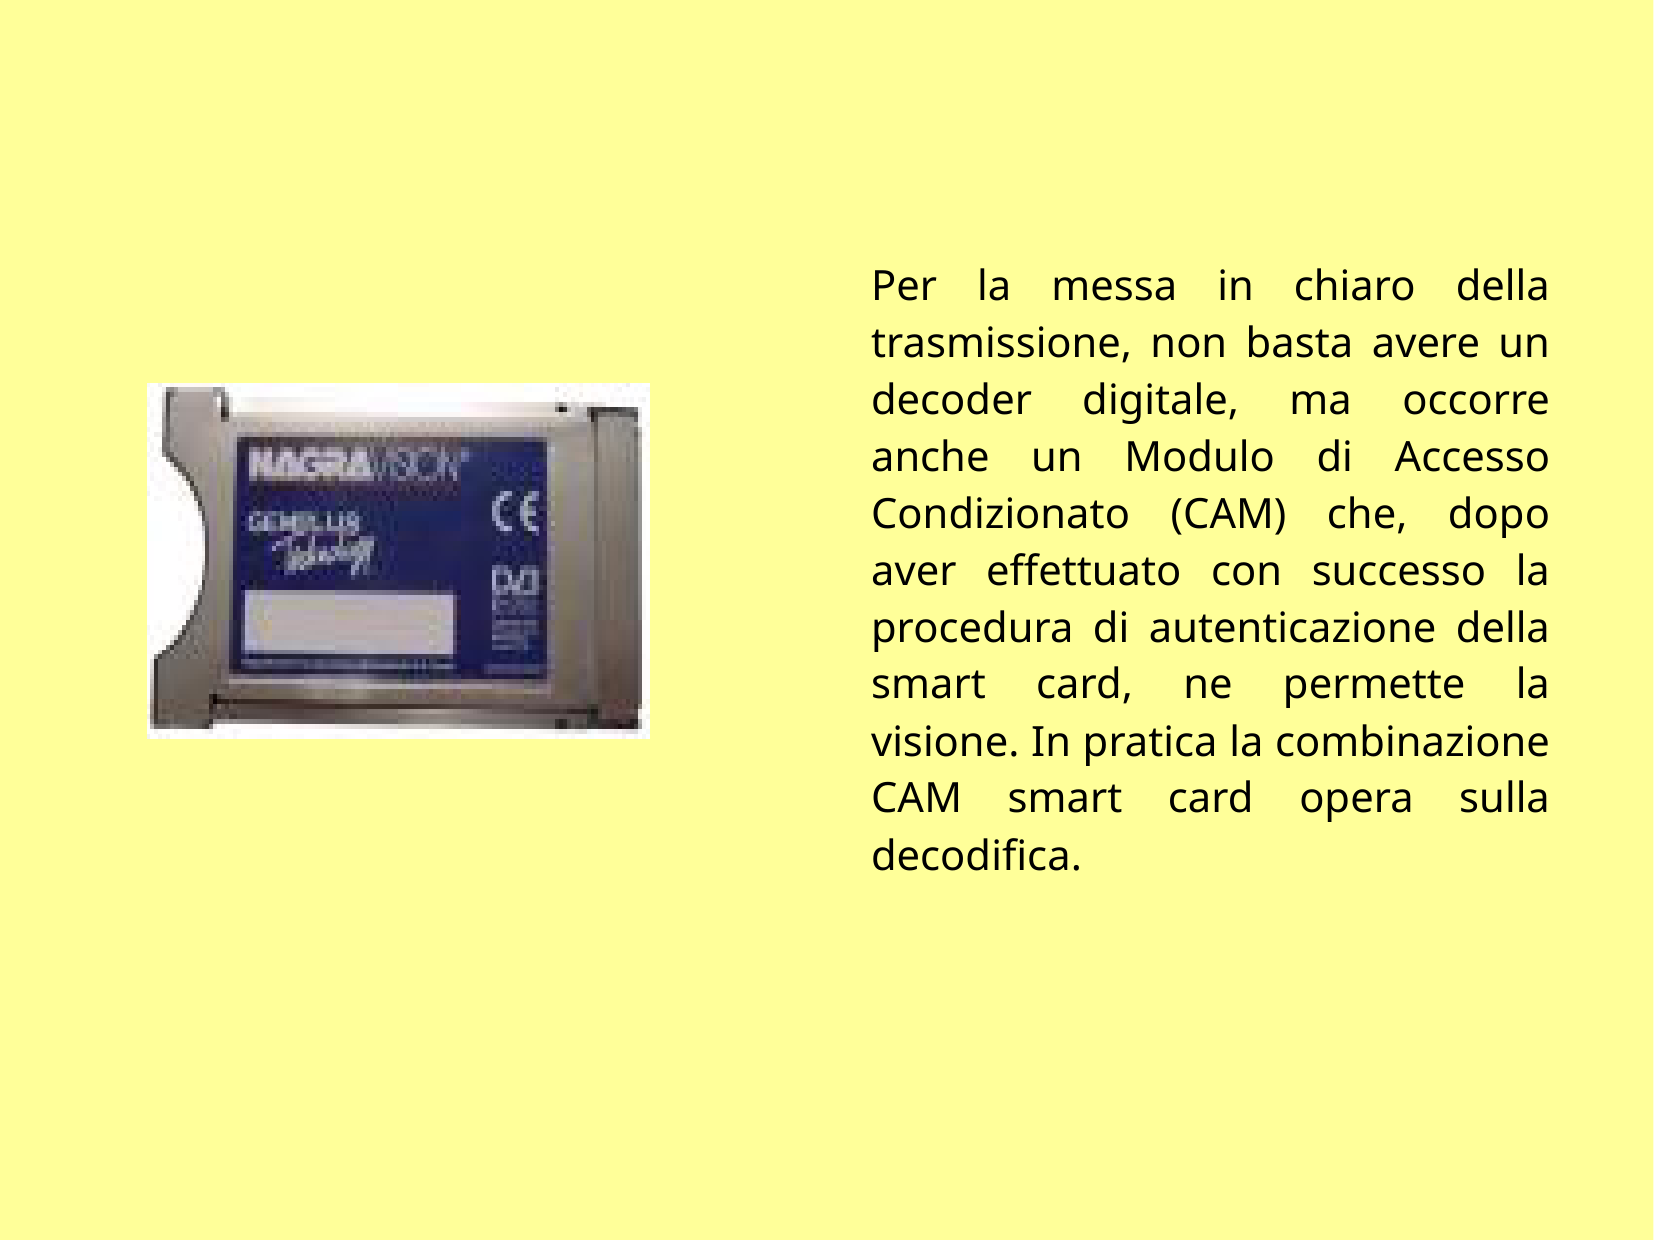

Per la messa in chiaro della trasmissione, non basta avere un decoder digitale, ma occorre anche un Modulo di Accesso Condizionato (CAM) che, dopo aver effettuato con successo la procedura di autenticazione della smart card, ne permette la visione. In pratica la combinazione CAM smart card opera sulla decodifica.